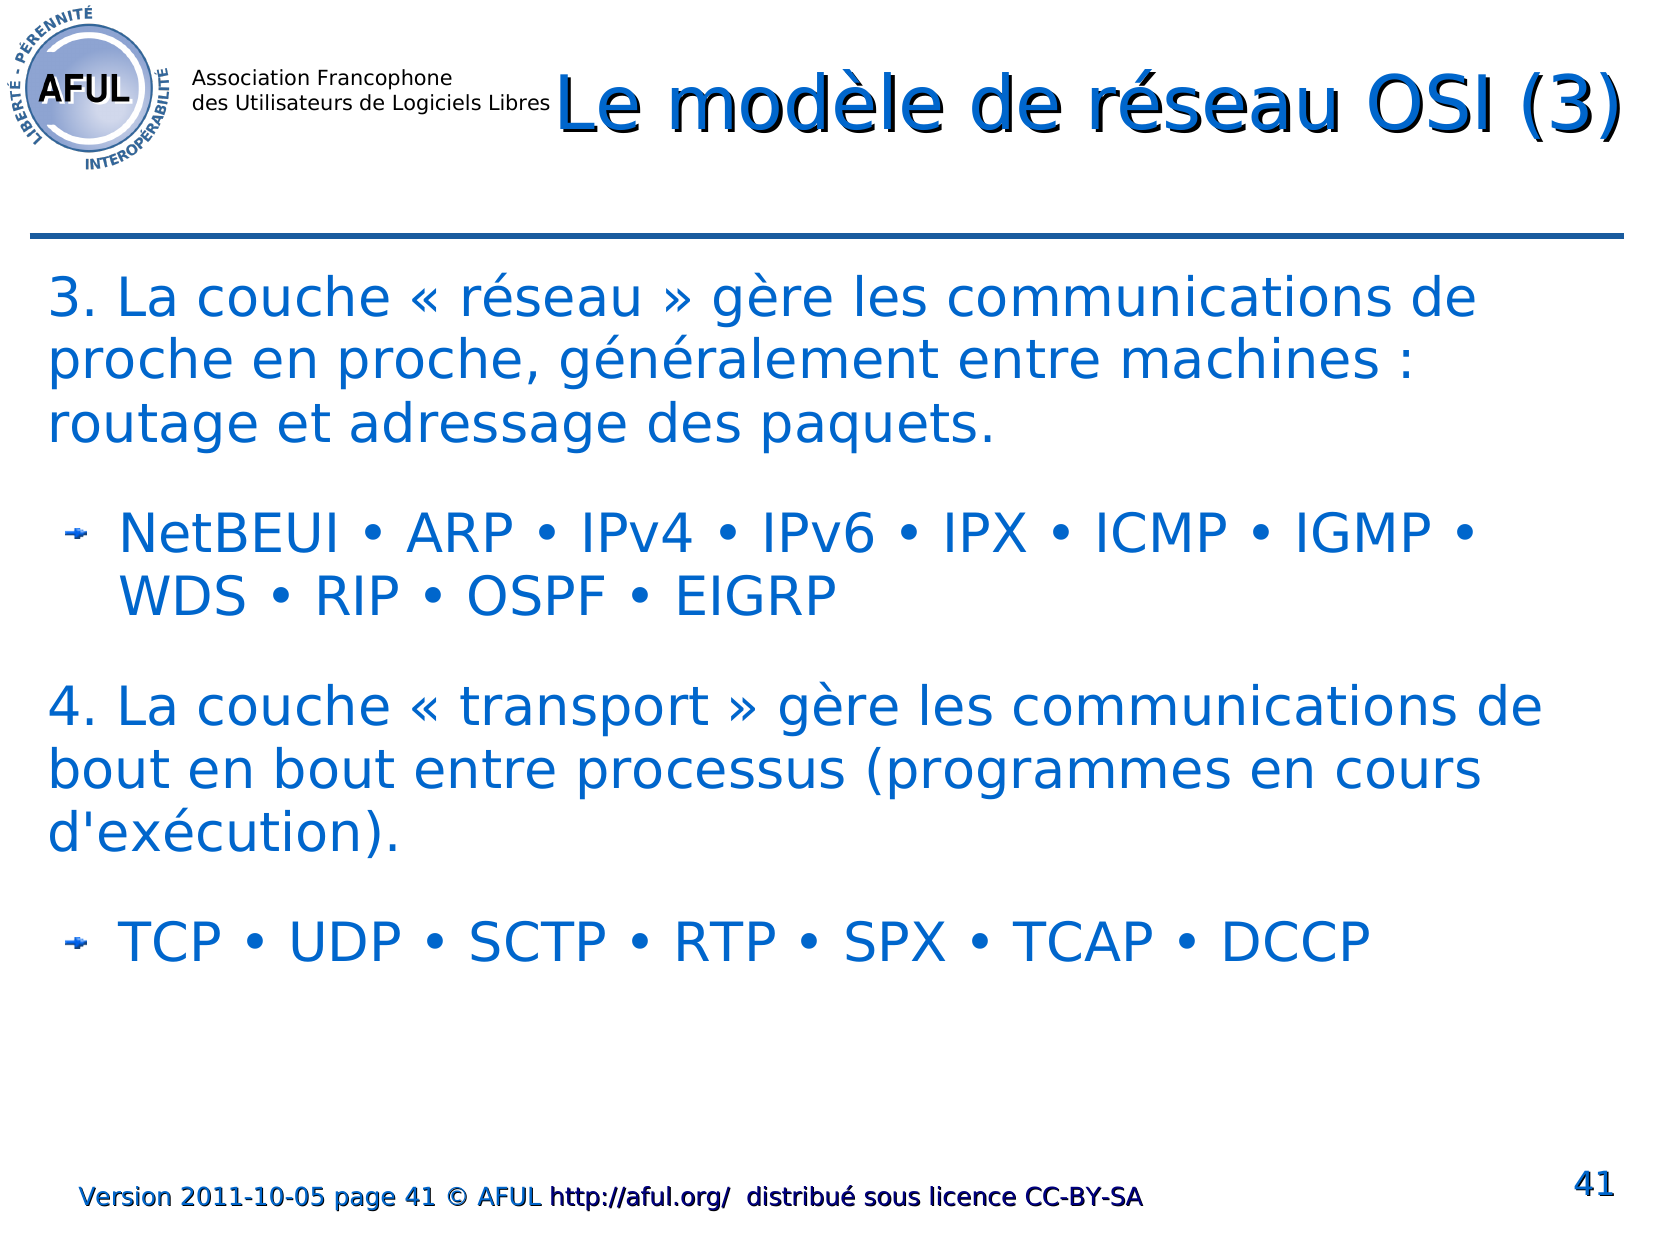

# Le modèle de réseau OSI (3)
3. La couche « réseau » gère les communications de proche en proche, généralement entre machines : routage et adressage des paquets.
NetBEUI • ARP • IPv4 • IPv6 • IPX • ICMP • IGMP • WDS • RIP • OSPF • EIGRP
4. La couche « transport » gère les communications de bout en bout entre processus (programmes en cours d'exécution).
TCP • UDP • SCTP • RTP • SPX • TCAP • DCCP